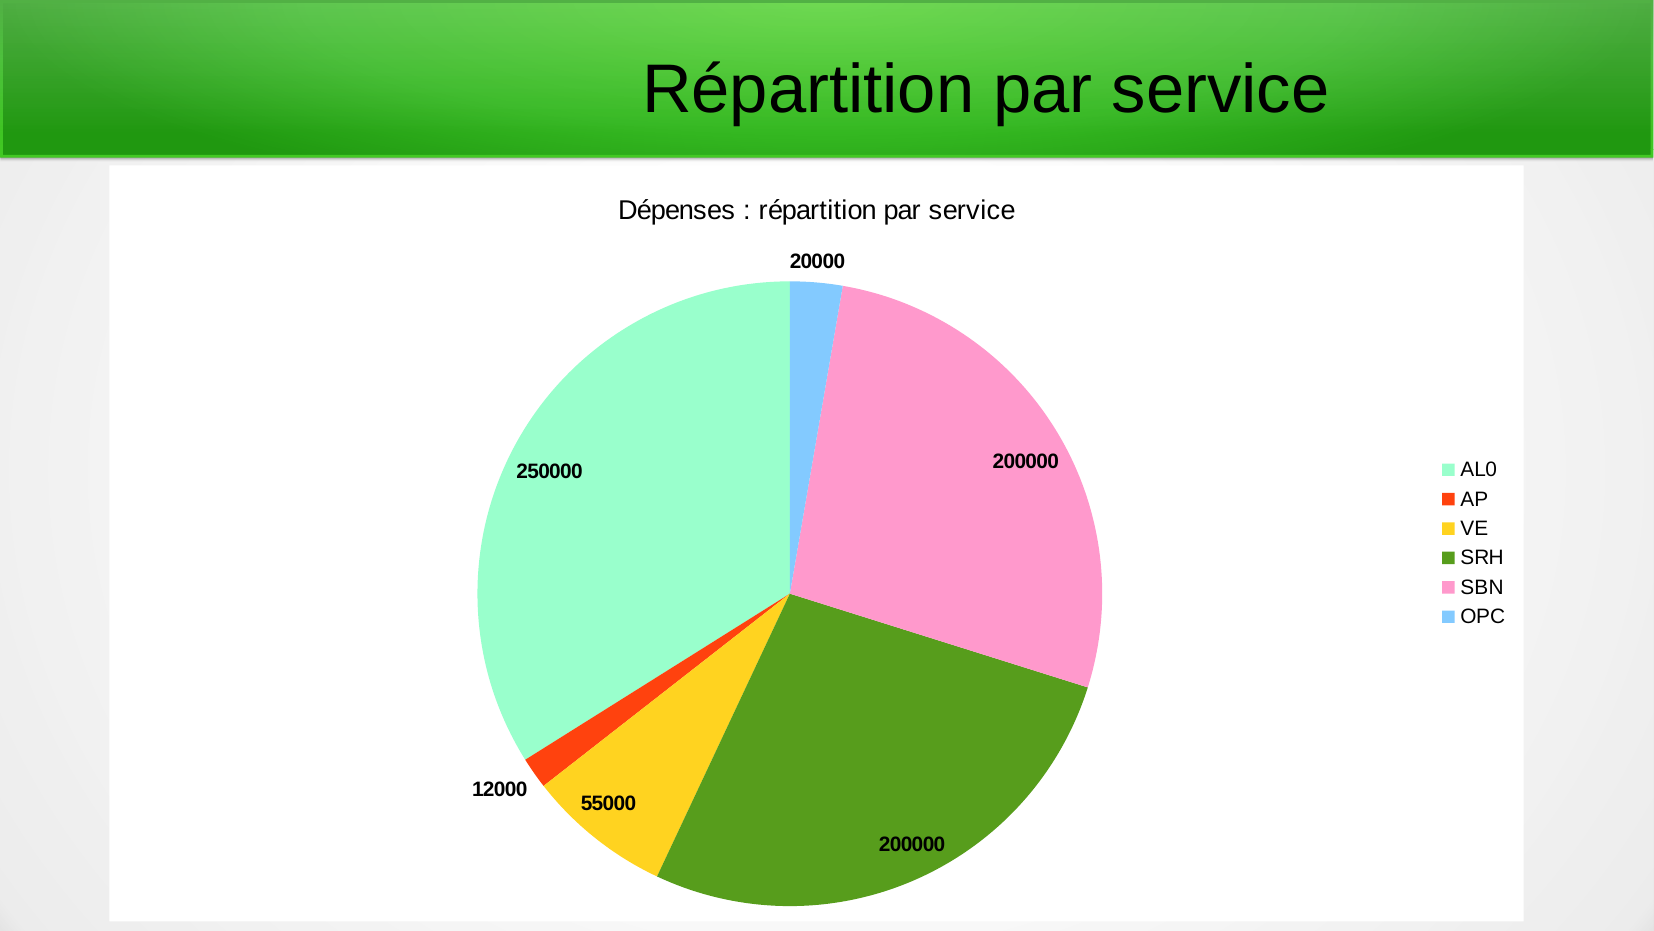

# Répartition par service
### Chart: Dépenses : répartition par service
| Category | 2015 |
|---|---|
| AL0 | 250000.0 |
| AP | 12000.0 |
| VE | 55000.0 |
| SRH | 200000.0 |
| SBN | 200000.0 |
| OPC | 20000.0 |